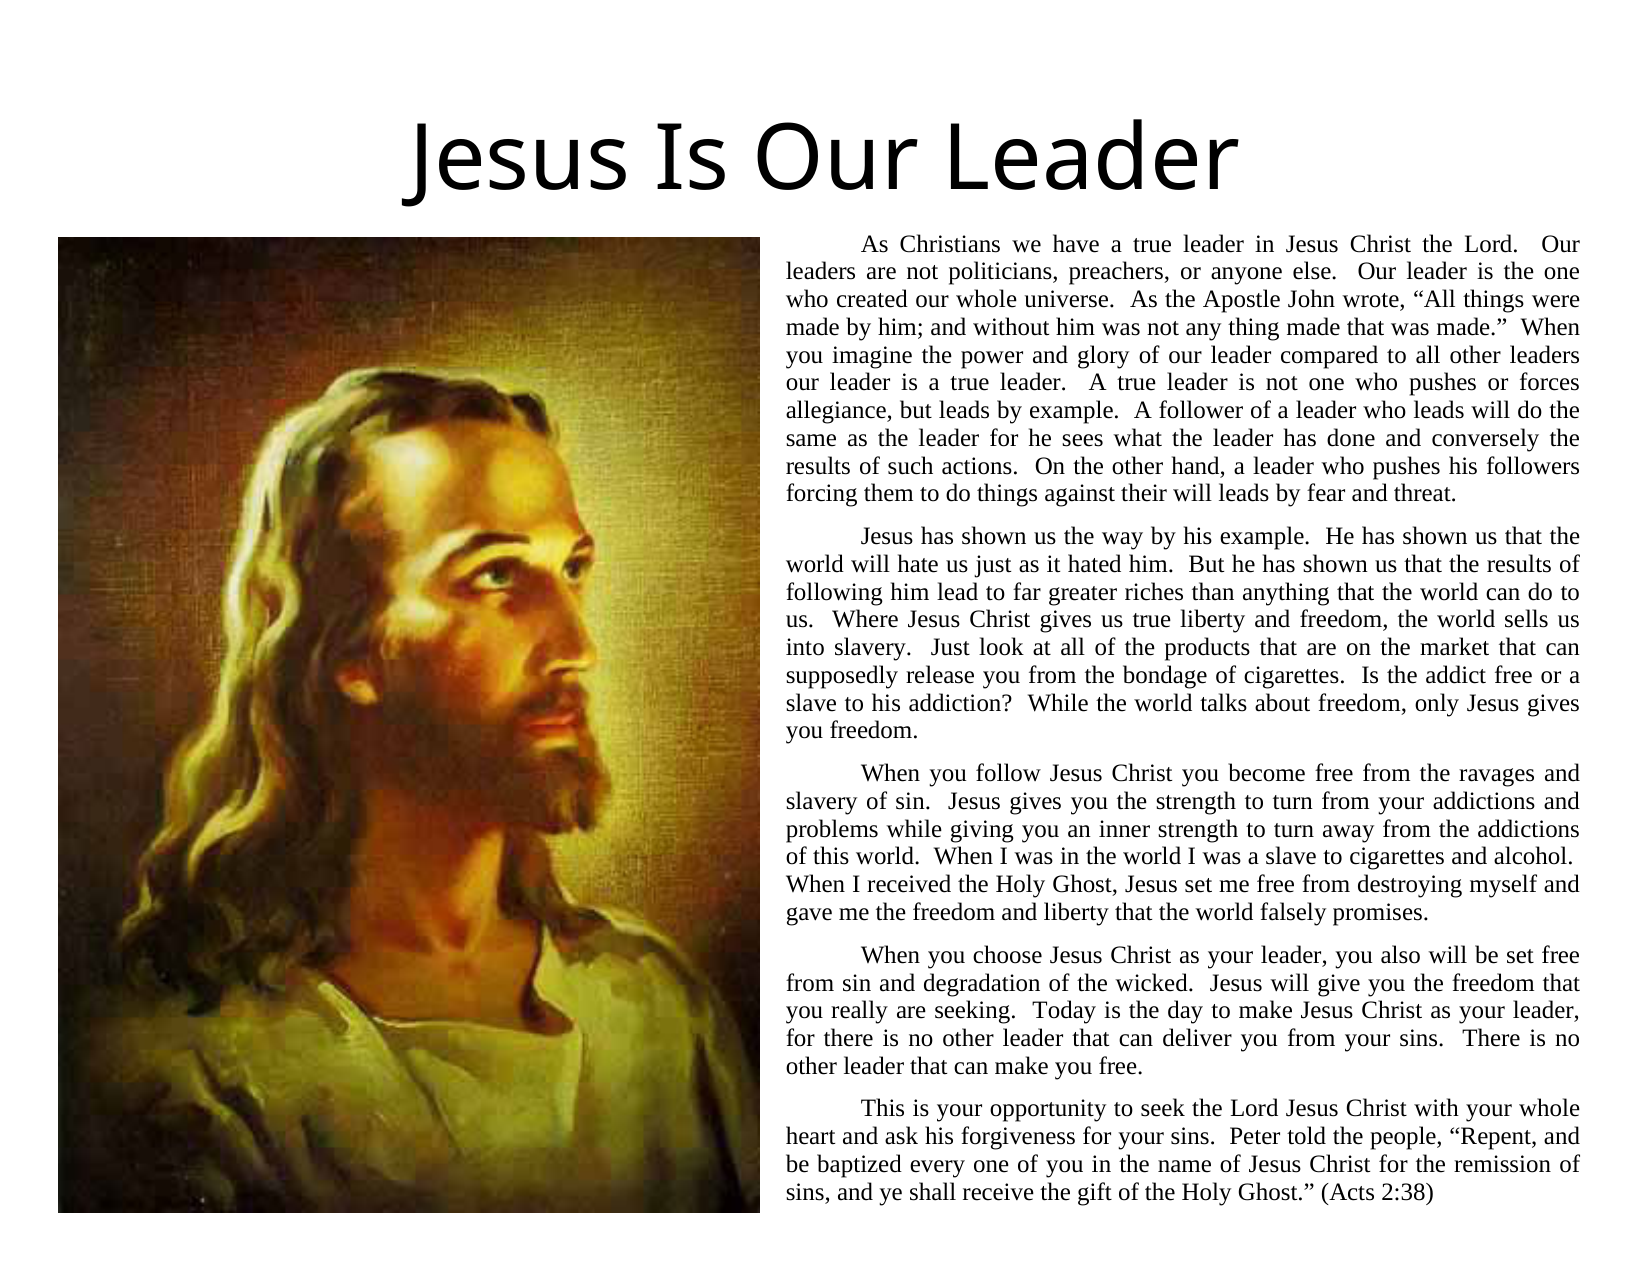

# Jesus Is Our Leader
As Christians we have a true leader in Jesus Christ the Lord. Our leaders are not politicians, preachers, or anyone else. Our leader is the one who created our whole universe. As the Apostle John wrote, “All things were made by him; and without him was not any thing made that was made.” When you imagine the power and glory of our leader compared to all other leaders our leader is a true leader. A true leader is not one who pushes or forces allegiance, but leads by example. A follower of a leader who leads will do the same as the leader for he sees what the leader has done and conversely the results of such actions. On the other hand, a leader who pushes his followers forcing them to do things against their will leads by fear and threat.
Jesus has shown us the way by his example. He has shown us that the world will hate us just as it hated him. But he has shown us that the results of following him lead to far greater riches than anything that the world can do to us. Where Jesus Christ gives us true liberty and freedom, the world sells us into slavery. Just look at all of the products that are on the market that can supposedly release you from the bondage of cigarettes. Is the addict free or a slave to his addiction? While the world talks about freedom, only Jesus gives you freedom.
When you follow Jesus Christ you become free from the ravages and slavery of sin. Jesus gives you the strength to turn from your addictions and problems while giving you an inner strength to turn away from the addictions of this world. When I was in the world I was a slave to cigarettes and alcohol. When I received the Holy Ghost, Jesus set me free from destroying myself and gave me the freedom and liberty that the world falsely promises.
When you choose Jesus Christ as your leader, you also will be set free from sin and degradation of the wicked. Jesus will give you the freedom that you really are seeking. Today is the day to make Jesus Christ as your leader, for there is no other leader that can deliver you from your sins. There is no other leader that can make you free.
This is your opportunity to seek the Lord Jesus Christ with your whole heart and ask his forgiveness for your sins. Peter told the people, “Repent, and be baptized every one of you in the name of Jesus Christ for the remission of sins, and ye shall receive the gift of the Holy Ghost.” (Acts 2:38)